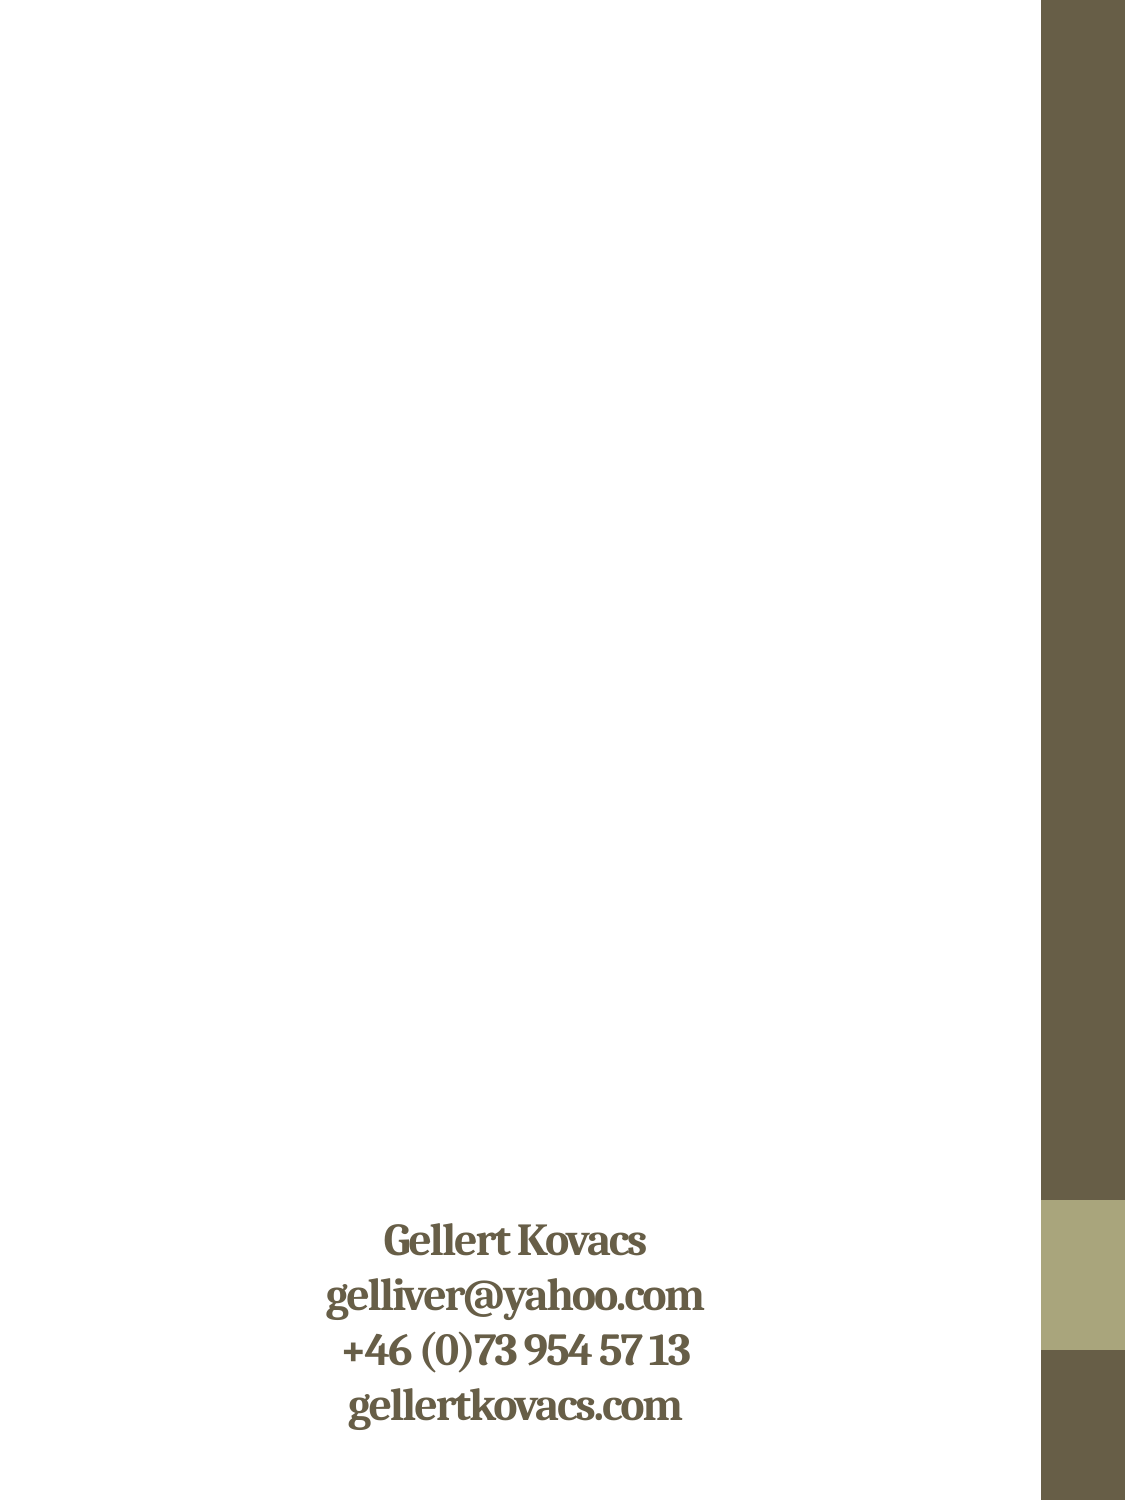

# Gellert Kovacs gelliver@yahoo.com +46 (0)73 954 57 13 gellertkovacs.com